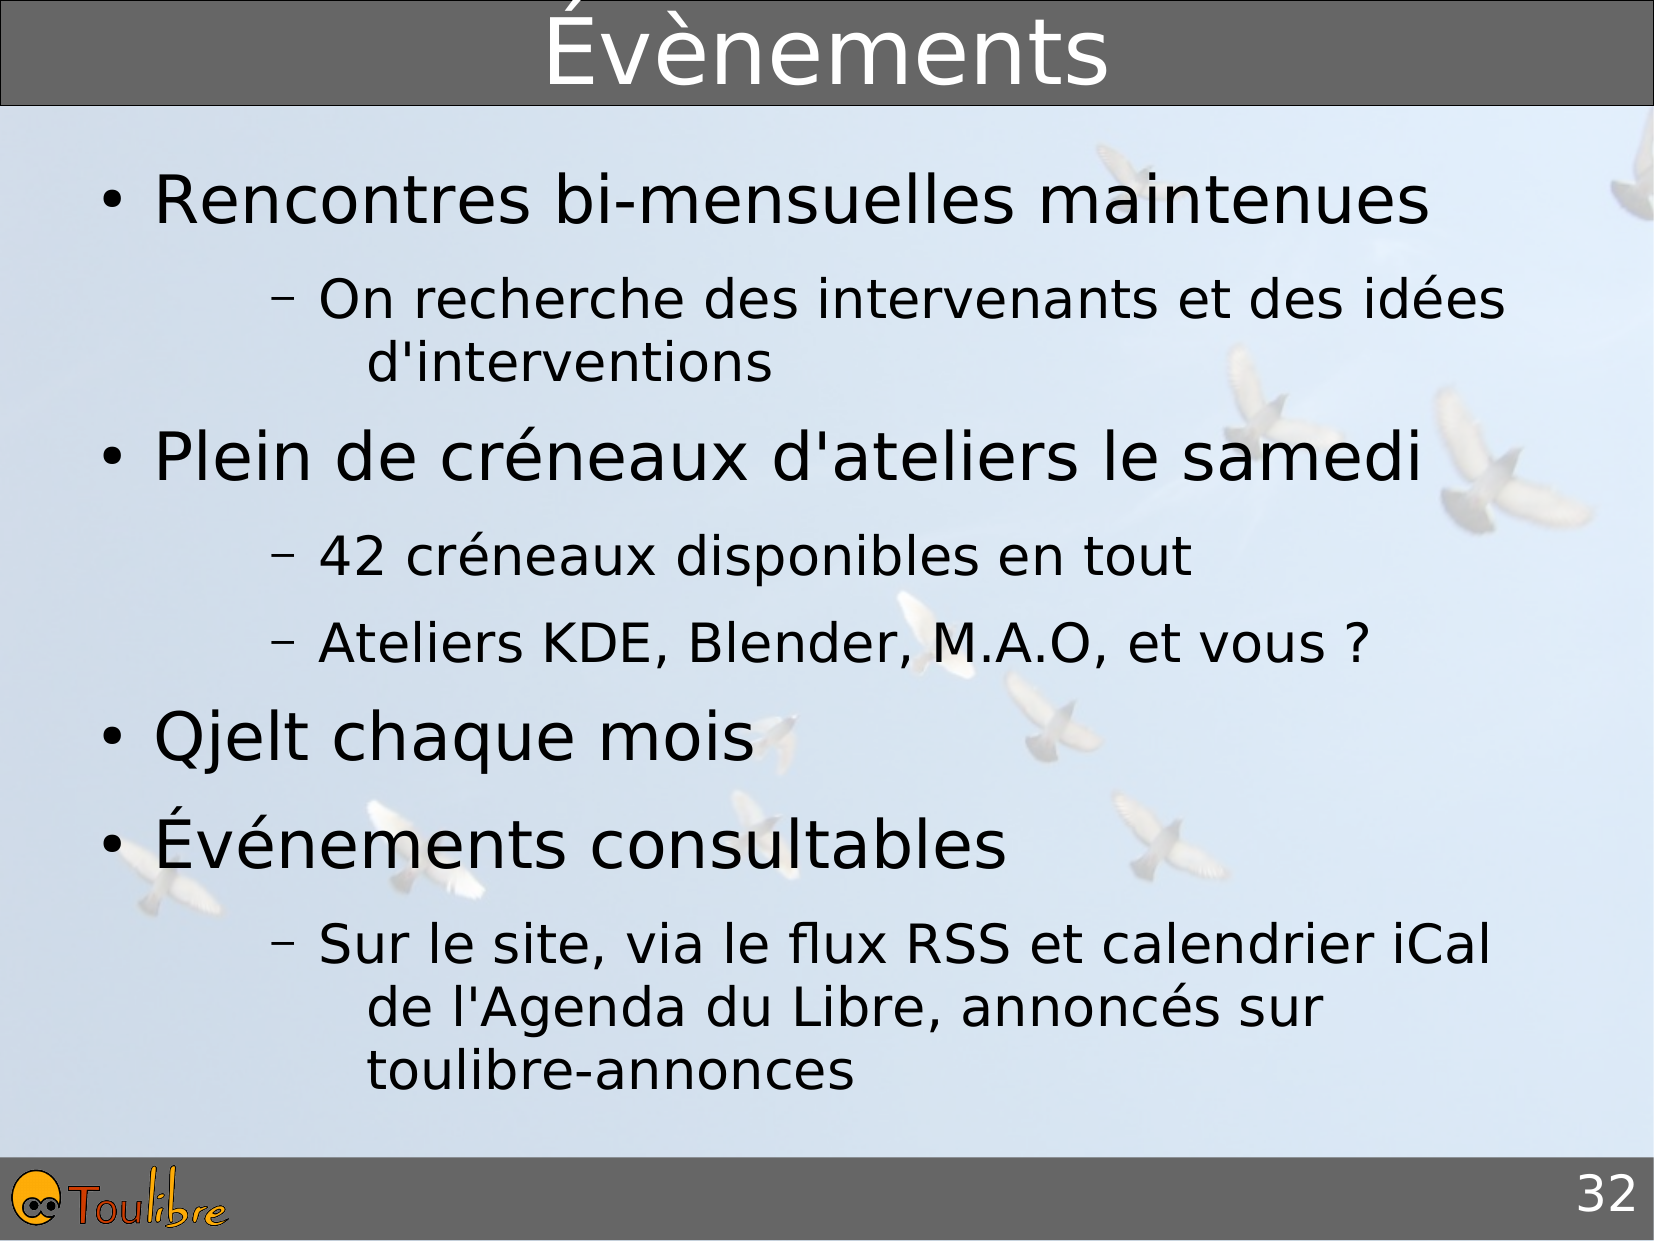

# Évènements
Rencontres bi-mensuelles maintenues
On recherche des intervenants et des idées d'interventions
Plein de créneaux d'ateliers le samedi
42 créneaux disponibles en tout
Ateliers KDE, Blender, M.A.O, et vous ?
Qjelt chaque mois
Événements consultables
Sur le site, via le flux RSS et calendrier iCal de l'Agenda du Libre, annoncés sur toulibre-annonces